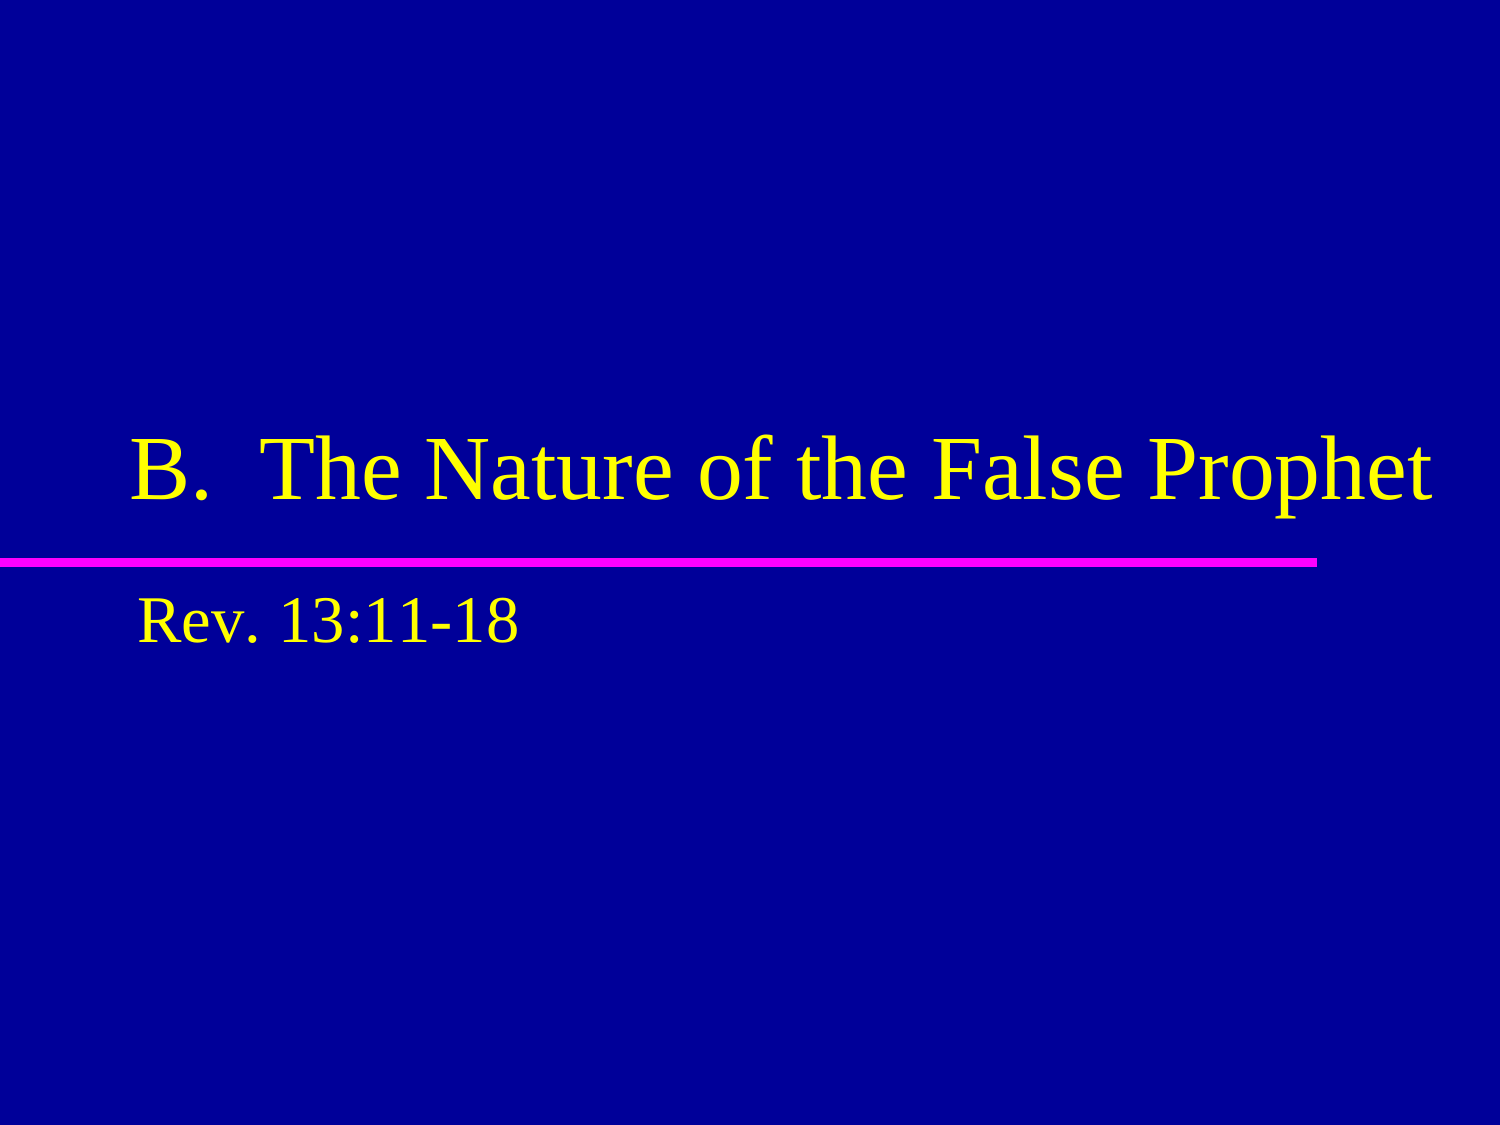

# B. The Nature of the False Prophet
Rev. 13:11-18